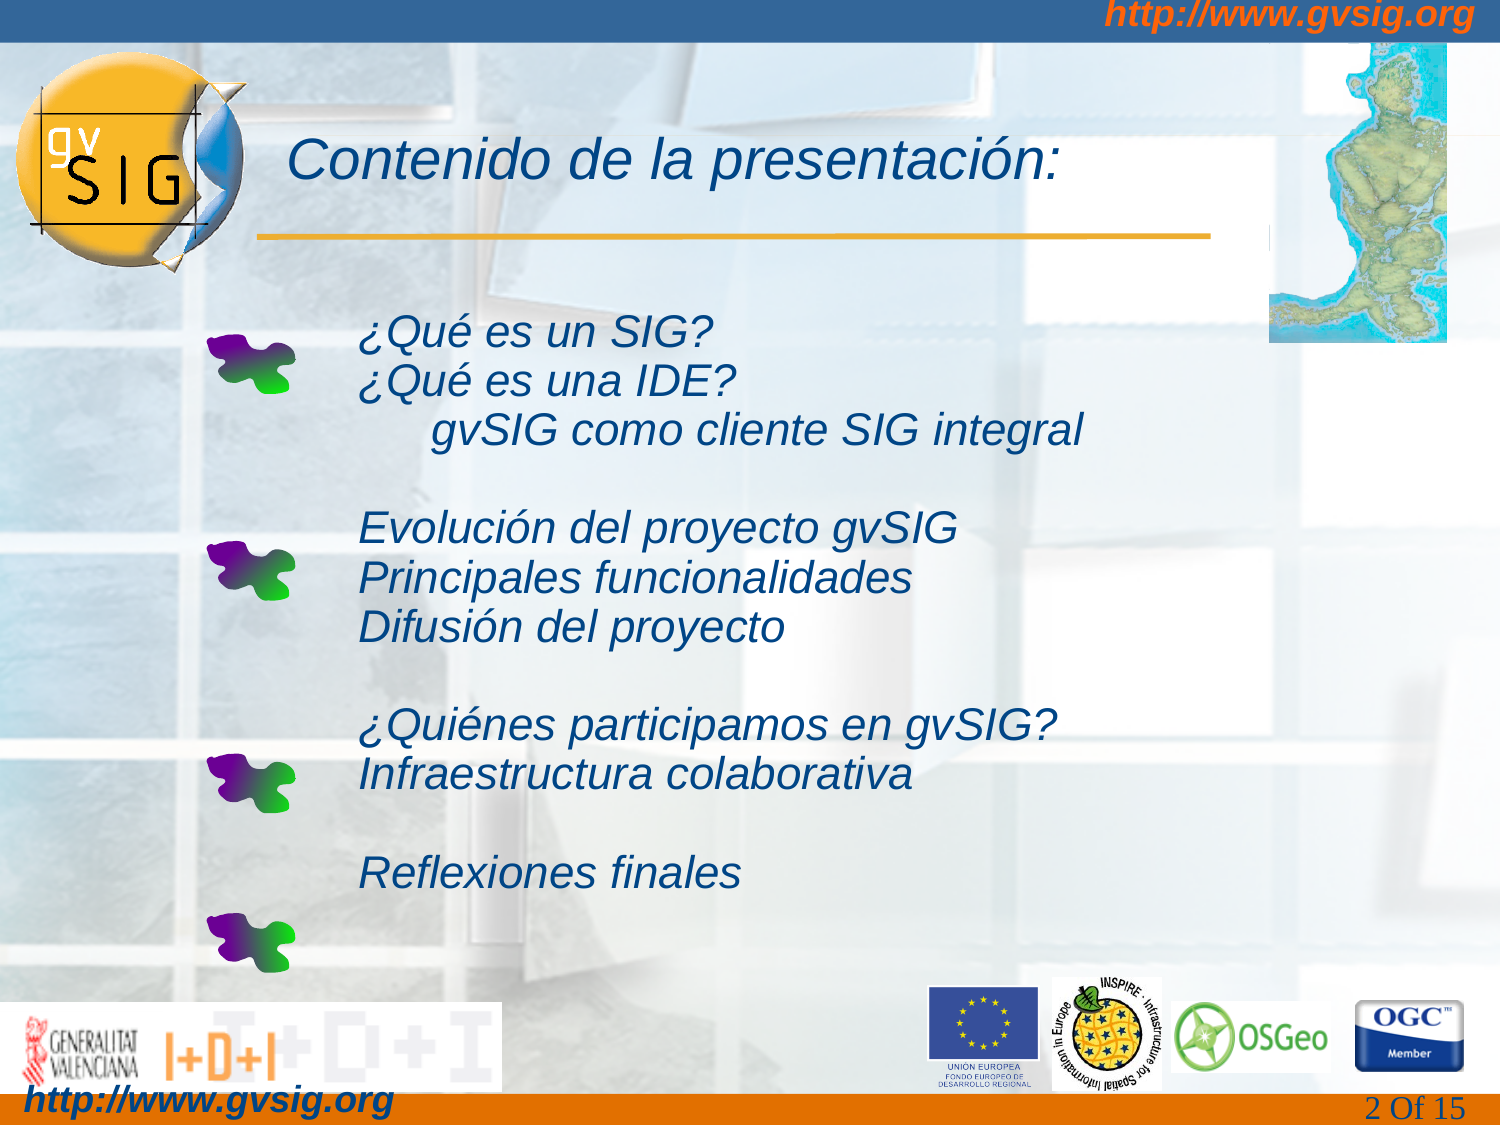

Contenido de la presentación:
¿Qué es un SIG?
¿Qué es una IDE?
	gvSIG como cliente SIG integral
Evolución del proyecto gvSIG
Principales funcionalidades
Difusión del proyecto
¿Quiénes participamos en gvSIG?
Infraestructura colaborativa
Reflexiones finales
2